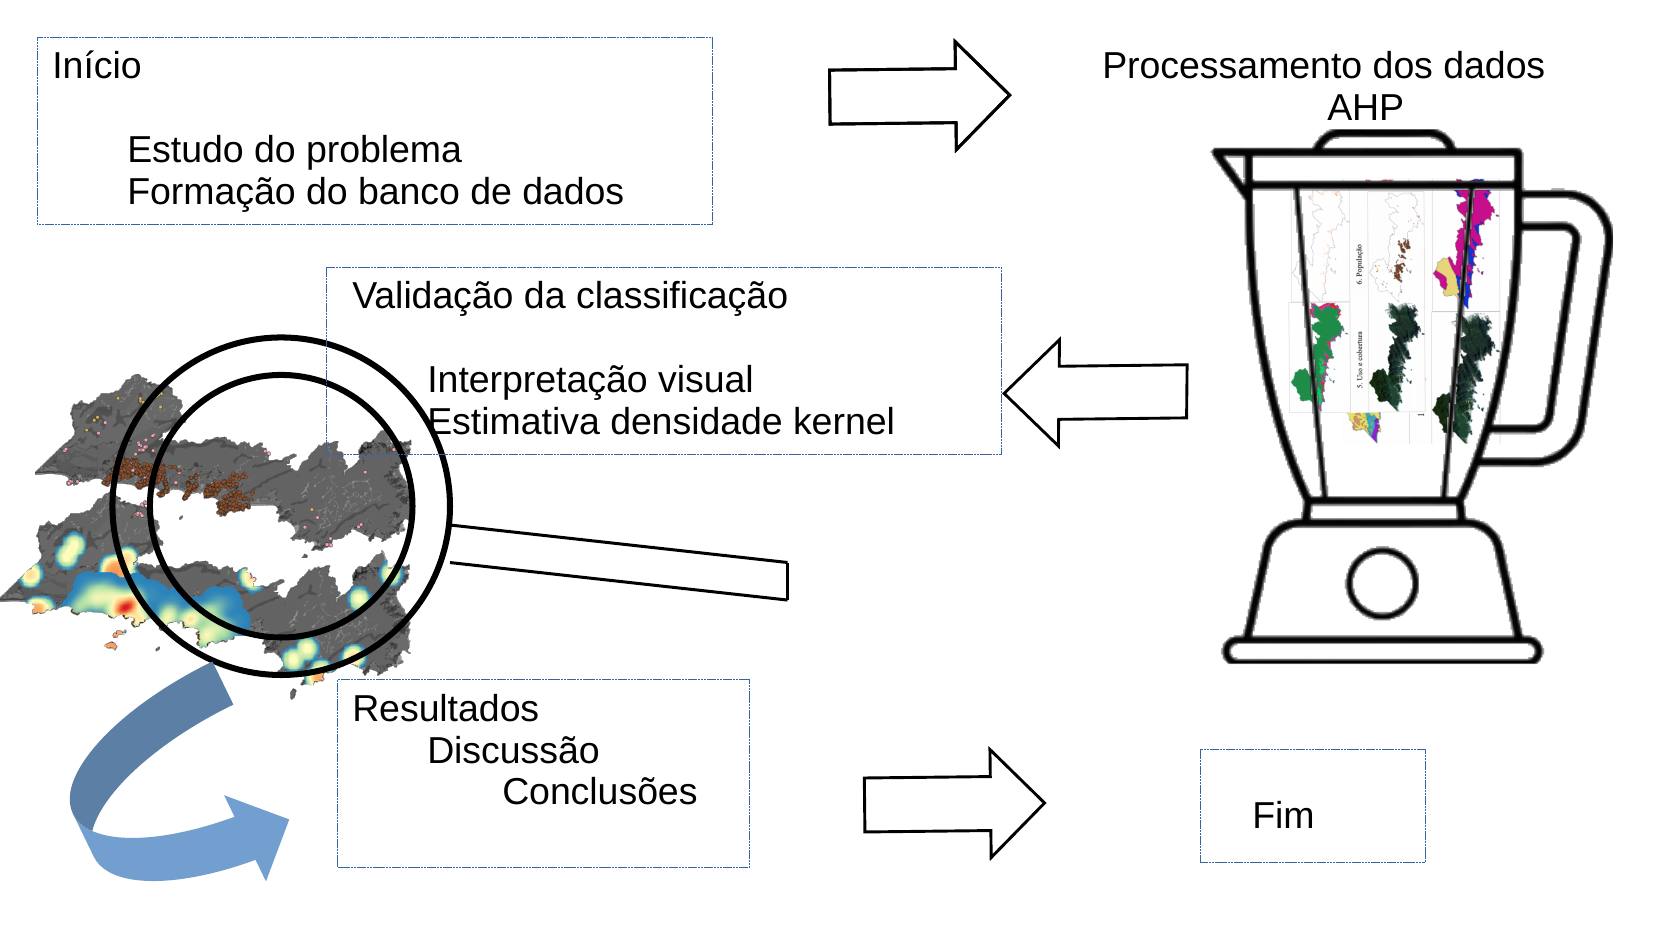

Início
	Estudo do problema
	Formação do banco de dados
Processamento dos dados
			AHP
Validação da classificação
	Interpretação visual
	Estimativa densidade kernel
Resultados
	Discussão
		Conclusões
Fim